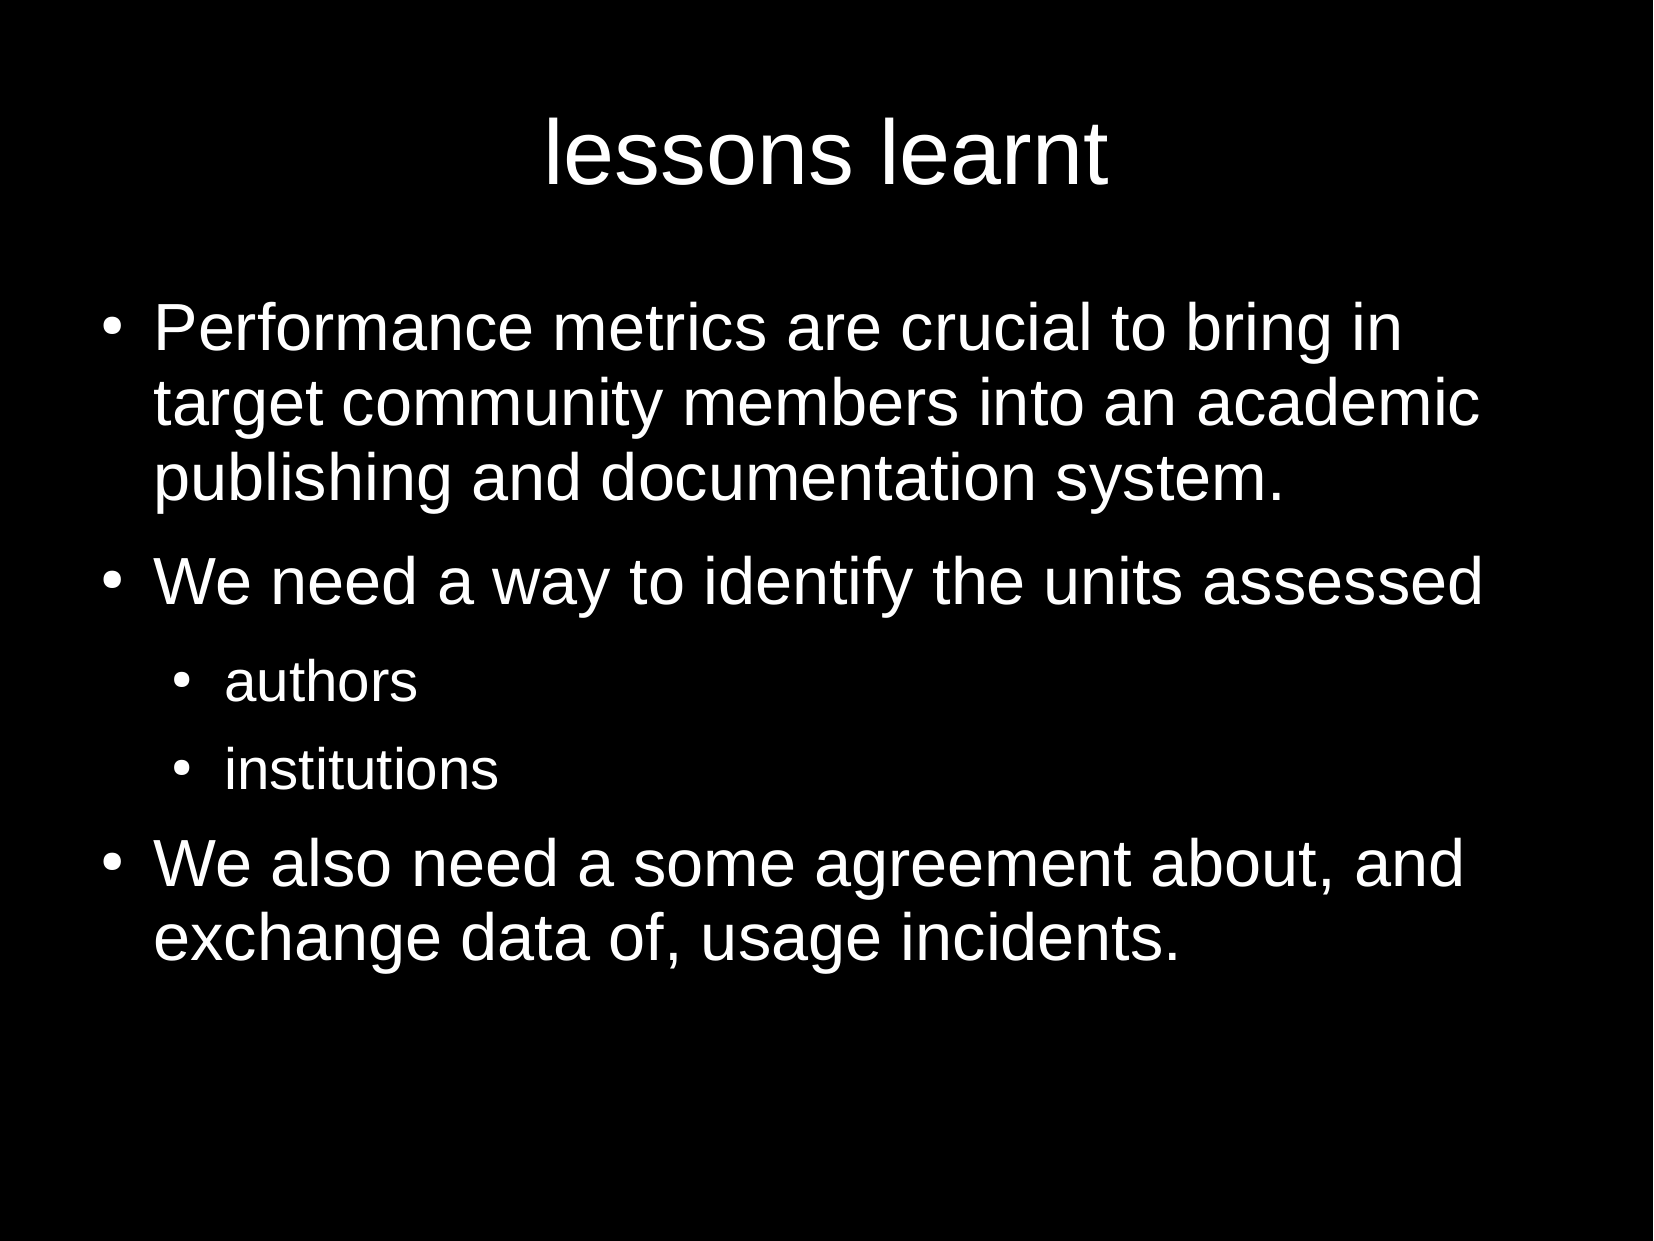

# lessons learnt
Performance metrics are crucial to bring in target community members into an academic publishing and documentation system.
We need a way to identify the units assessed
authors
institutions
We also need a some agreement about, and exchange data of, usage incidents.